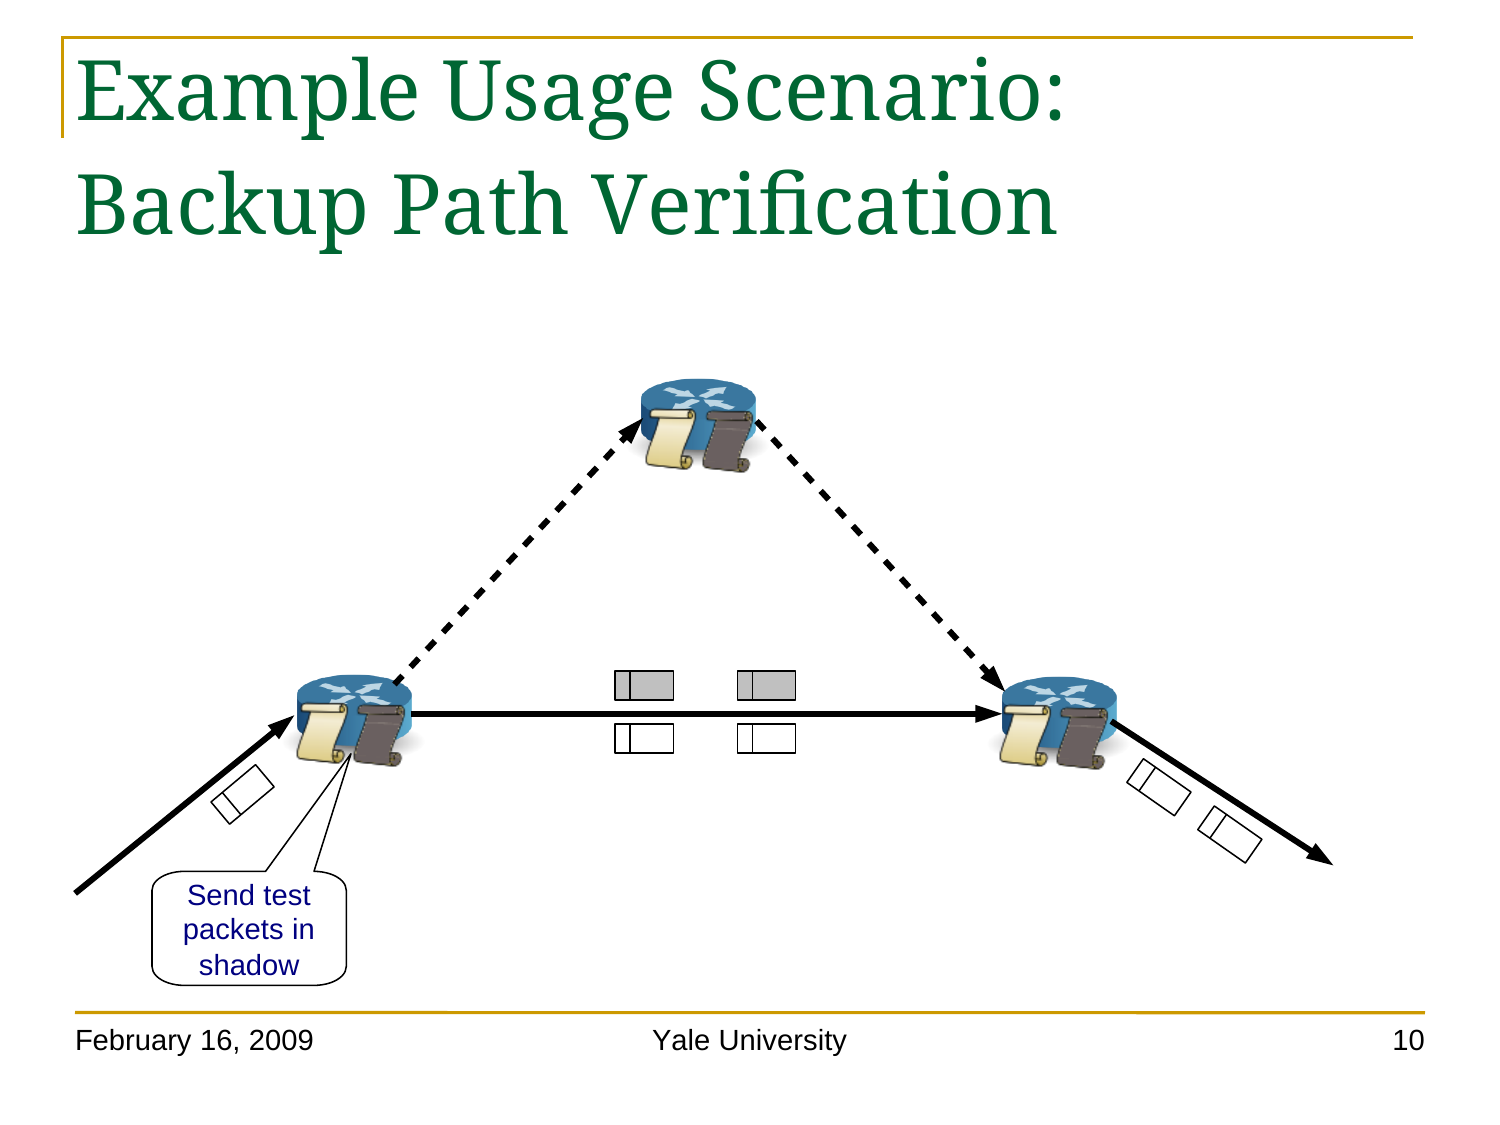

# Example Usage Scenario: Backup Path Verification
Send test packets in shadow
February 16, 2009
Yale University
10